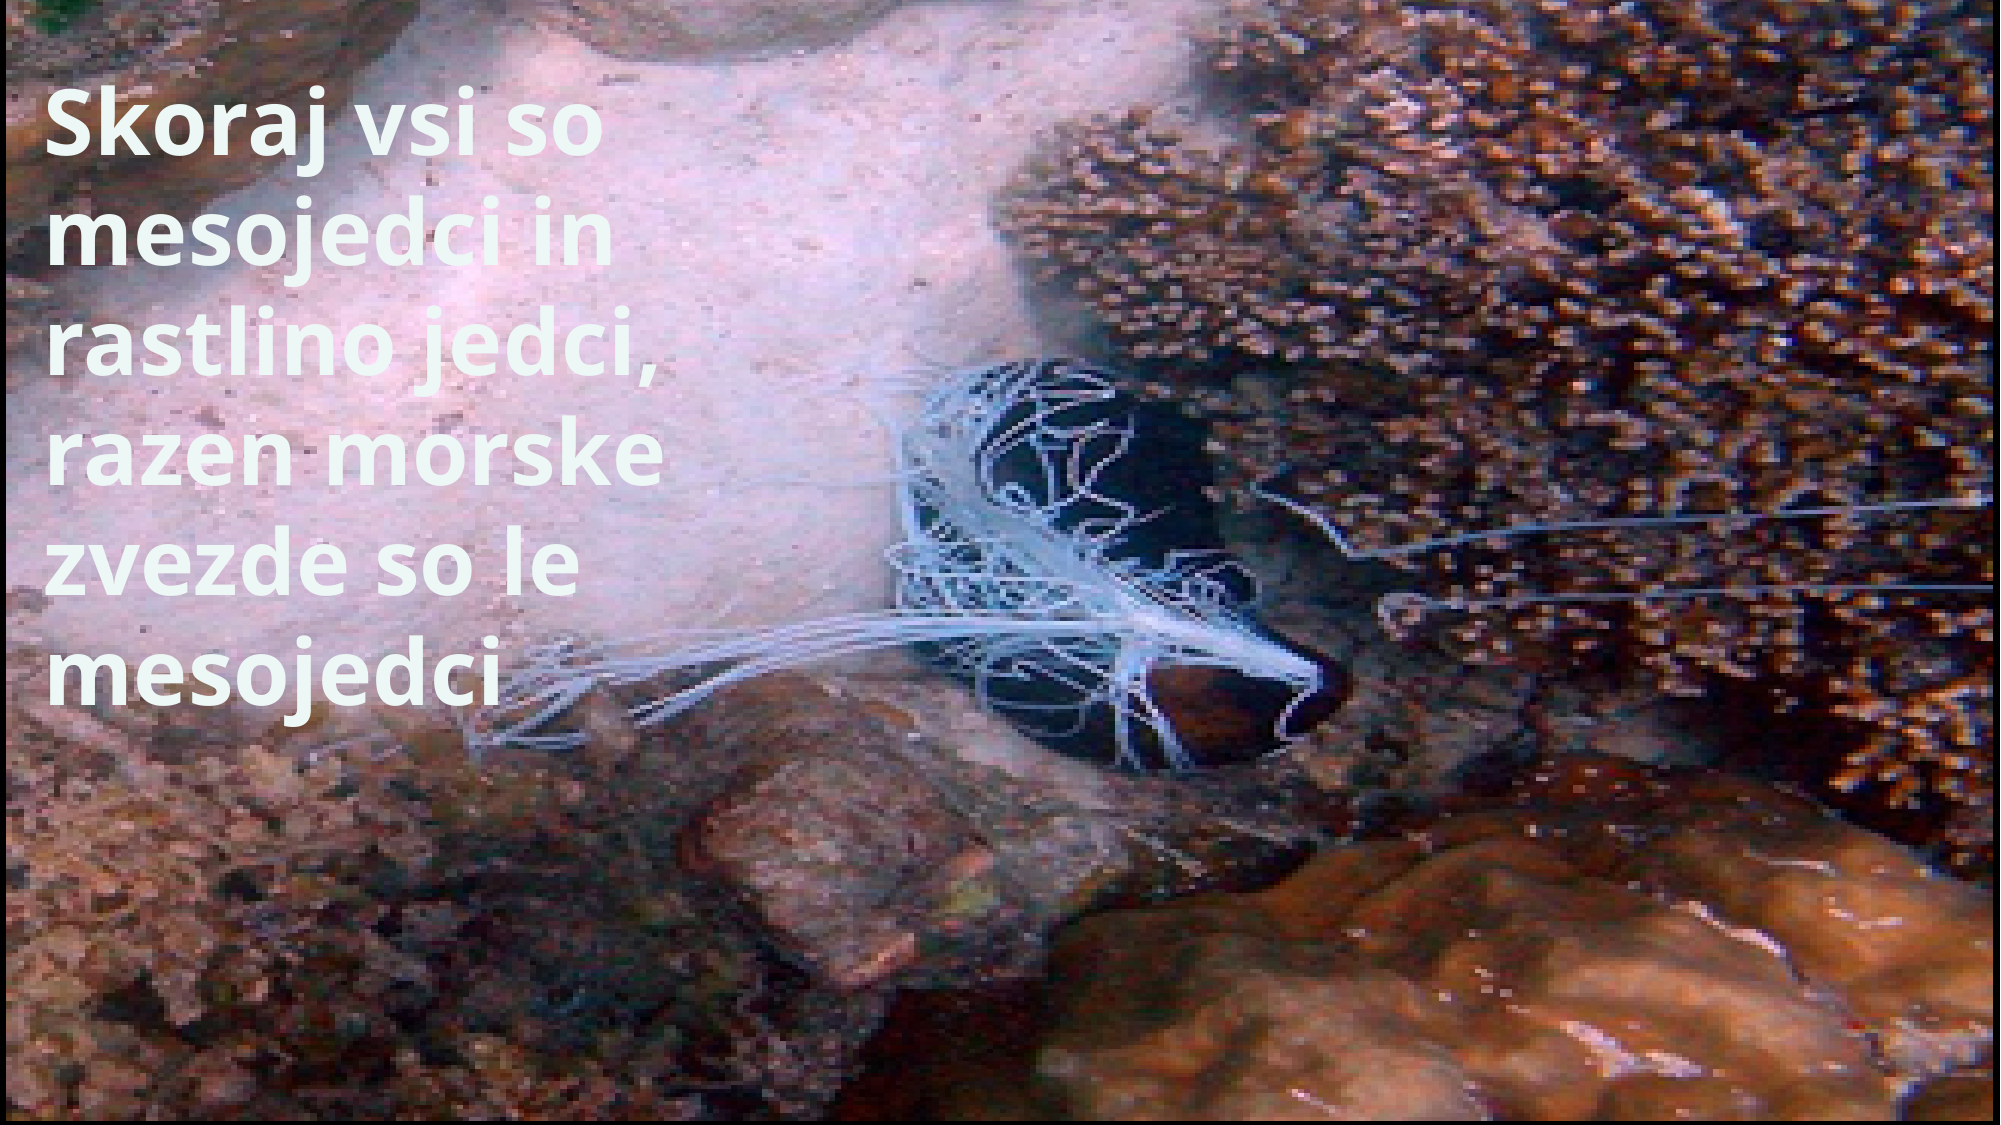

Skoraj vsi so mesojedci in rastlino jedci, razen morske zvezde so le mesojedci
#